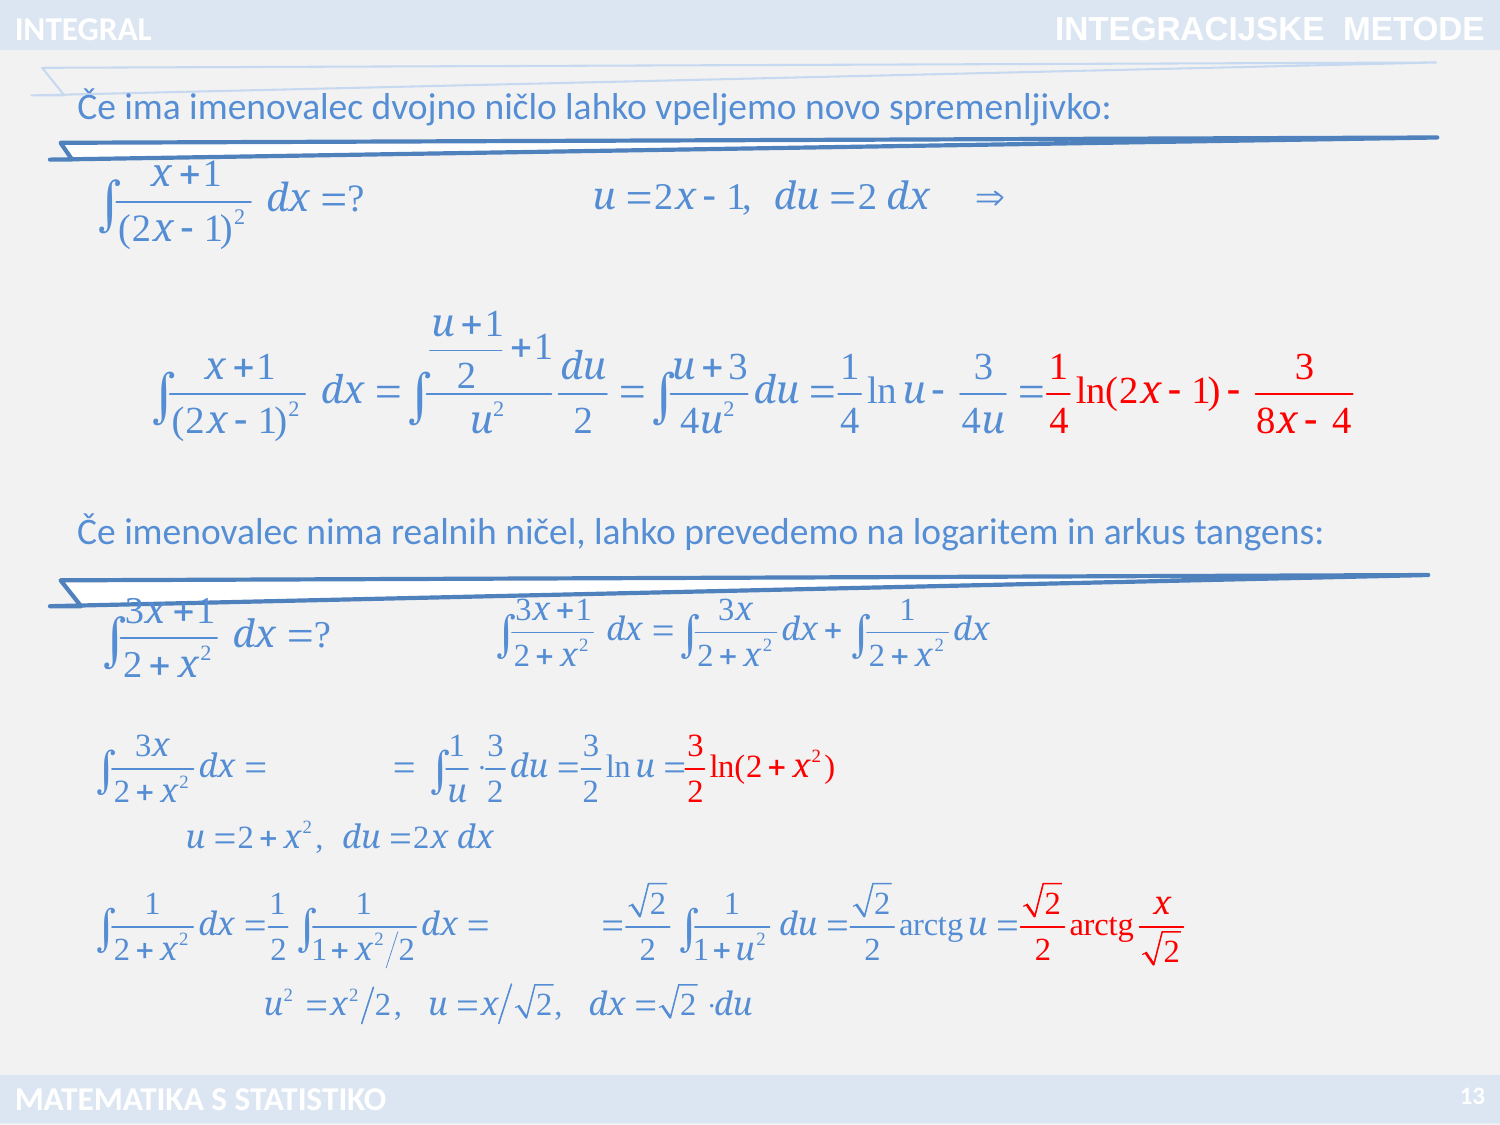

INTEGRAL
INTEGRACIJSKE METODE
Če ima imenovalec dvojno ničlo lahko vpeljemo novo spremenljivko:
Če imenovalec nima realnih ničel, lahko prevedemo na logaritem in arkus tangens:
MATEMATIKA S STATISTIKO